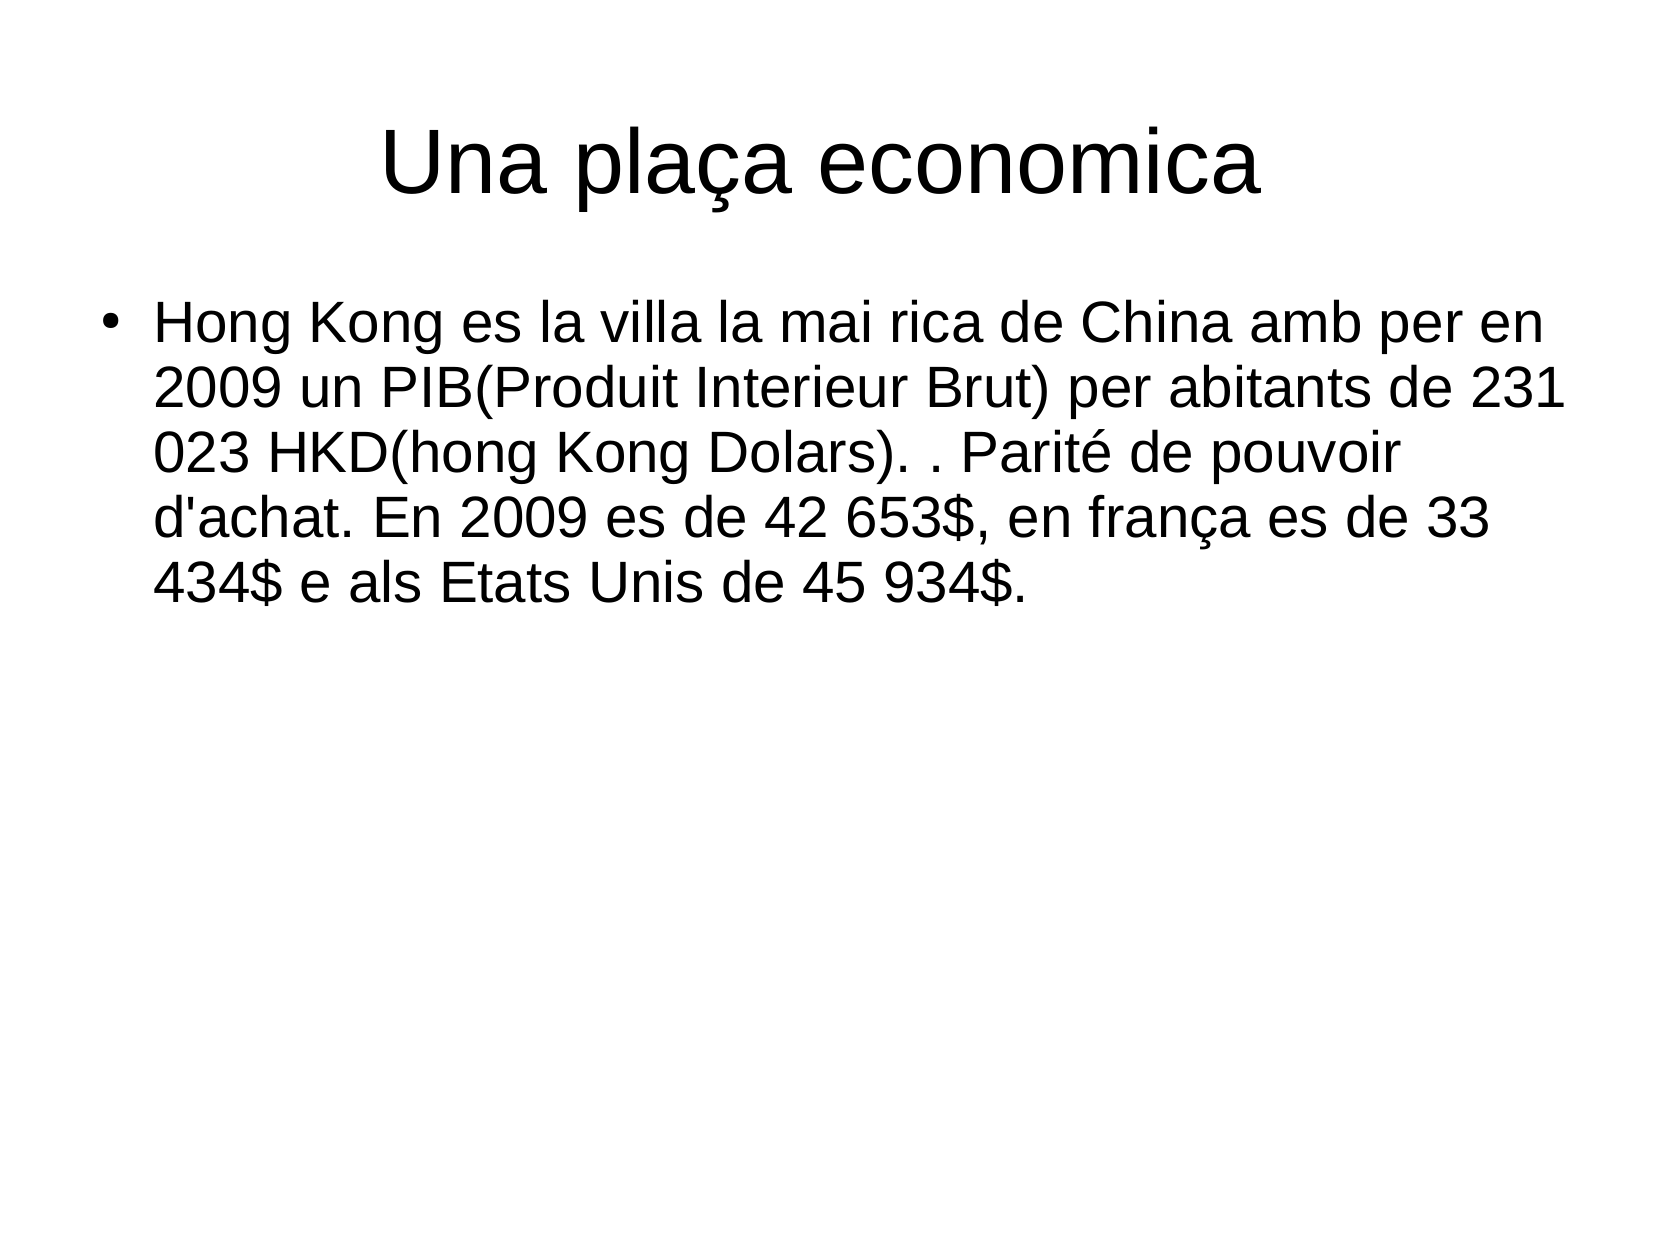

# Una plaça economica
Hong Kong es la villa la mai rica de China amb per en 2009 un PIB(Produit Interieur Brut) per abitants de 231 023 HKD(hong Kong Dolars). . Parité de pouvoir d'achat. En 2009 es de 42 653$, en frança es de 33 434$ e als Etats Unis de 45 934$.